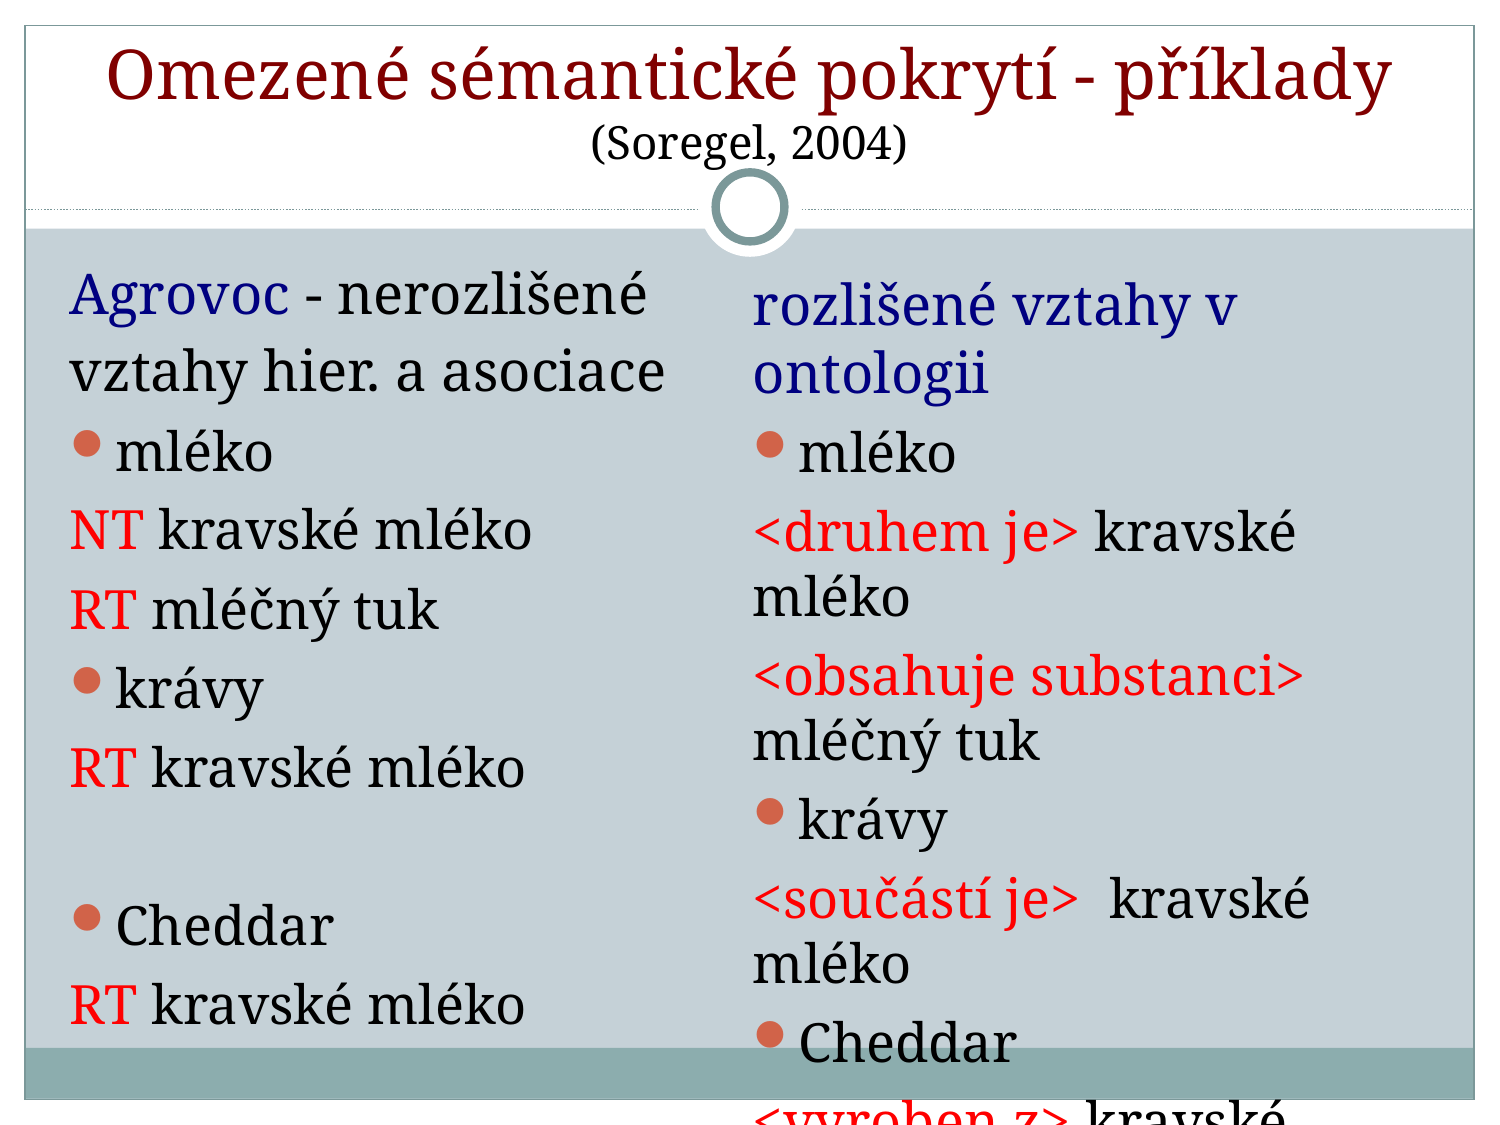

# Omezené sémantické pokrytí - příklady (Soregel, 2004)
Agrovoc - nerozlišené vztahy hier. a asociace
mléko
NT kravské mléko
RT mléčný tuk
krávy
RT kravské mléko
Cheddar
RT kravské mléko
rozlišené vztahy v ontologii
mléko
<druhem je> kravské mléko
<obsahuje substanci> mléčný tuk
krávy
<součástí je> kravské mléko
Cheddar
<vyroben z> kravské mléko